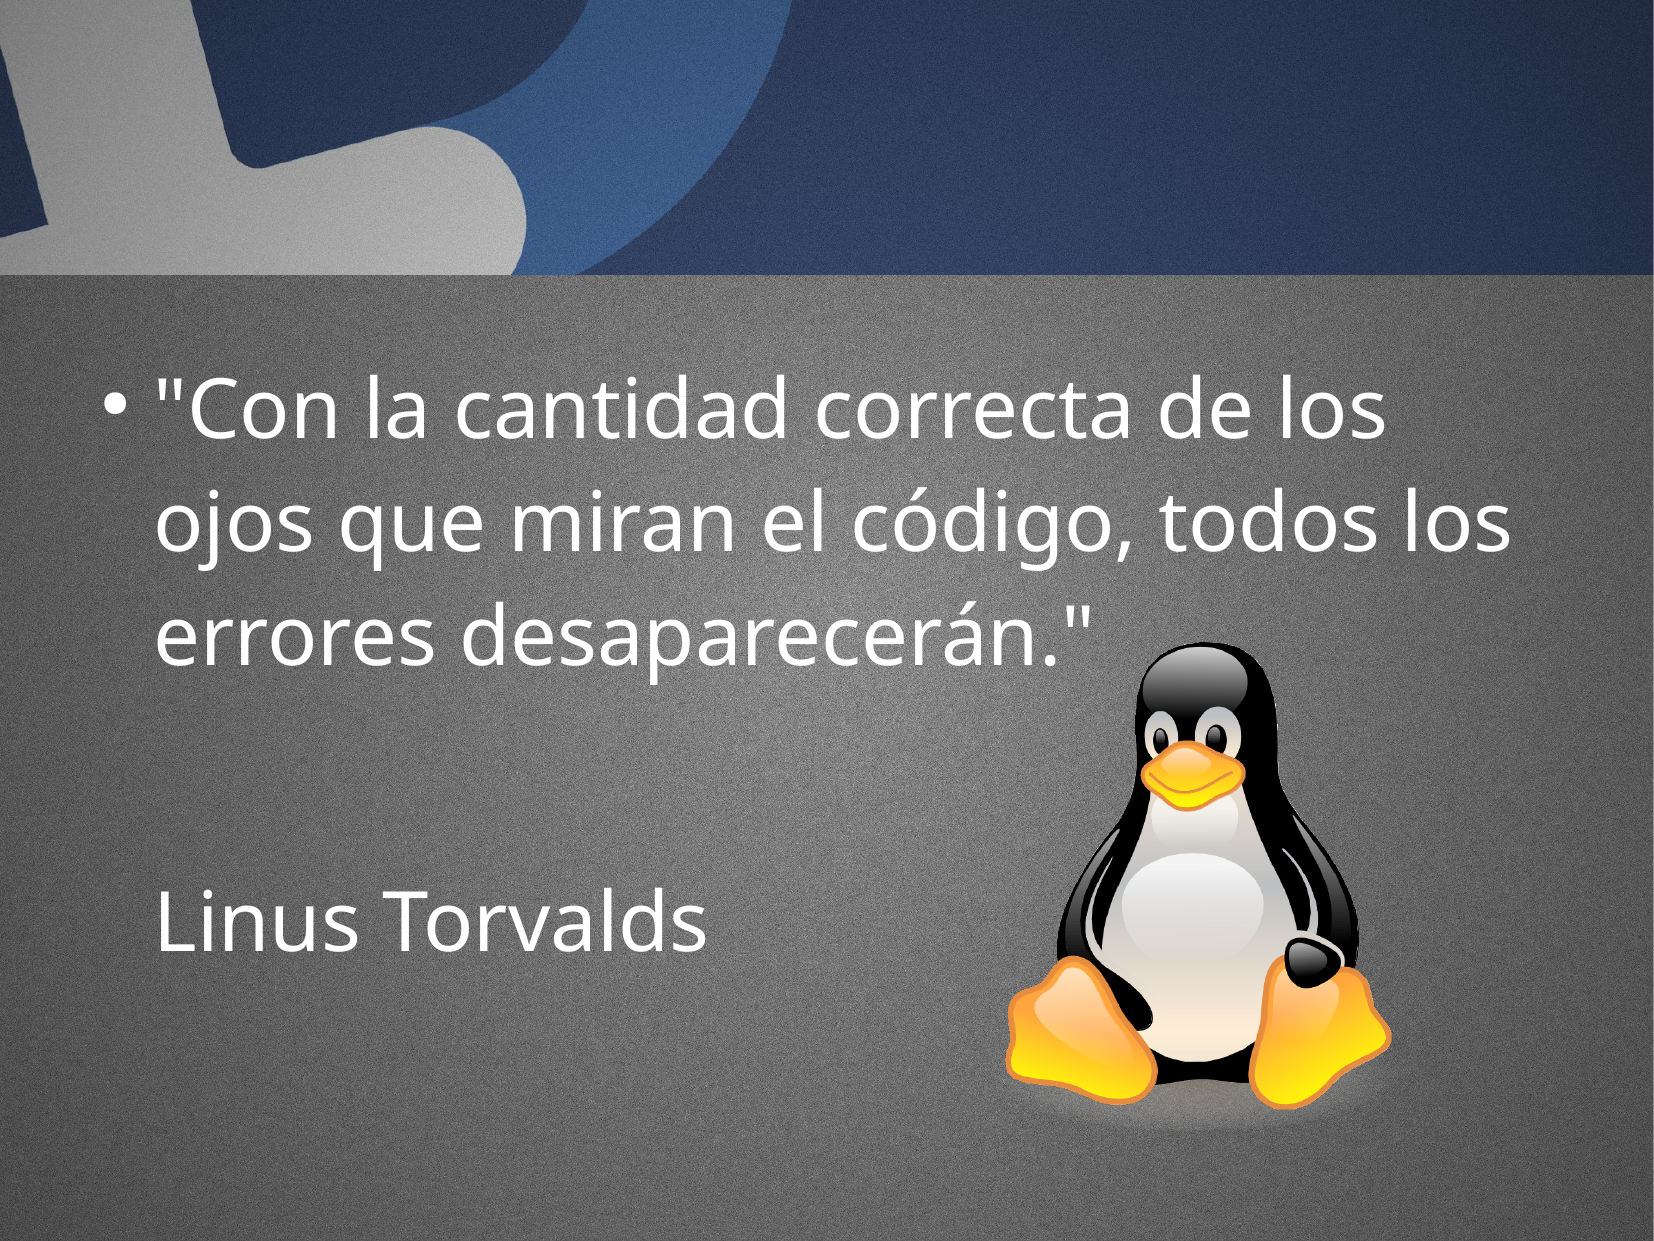

# "Con la cantidad correcta de los ojos que miran el código, todos los errores desaparecerán."
Linus Torvalds